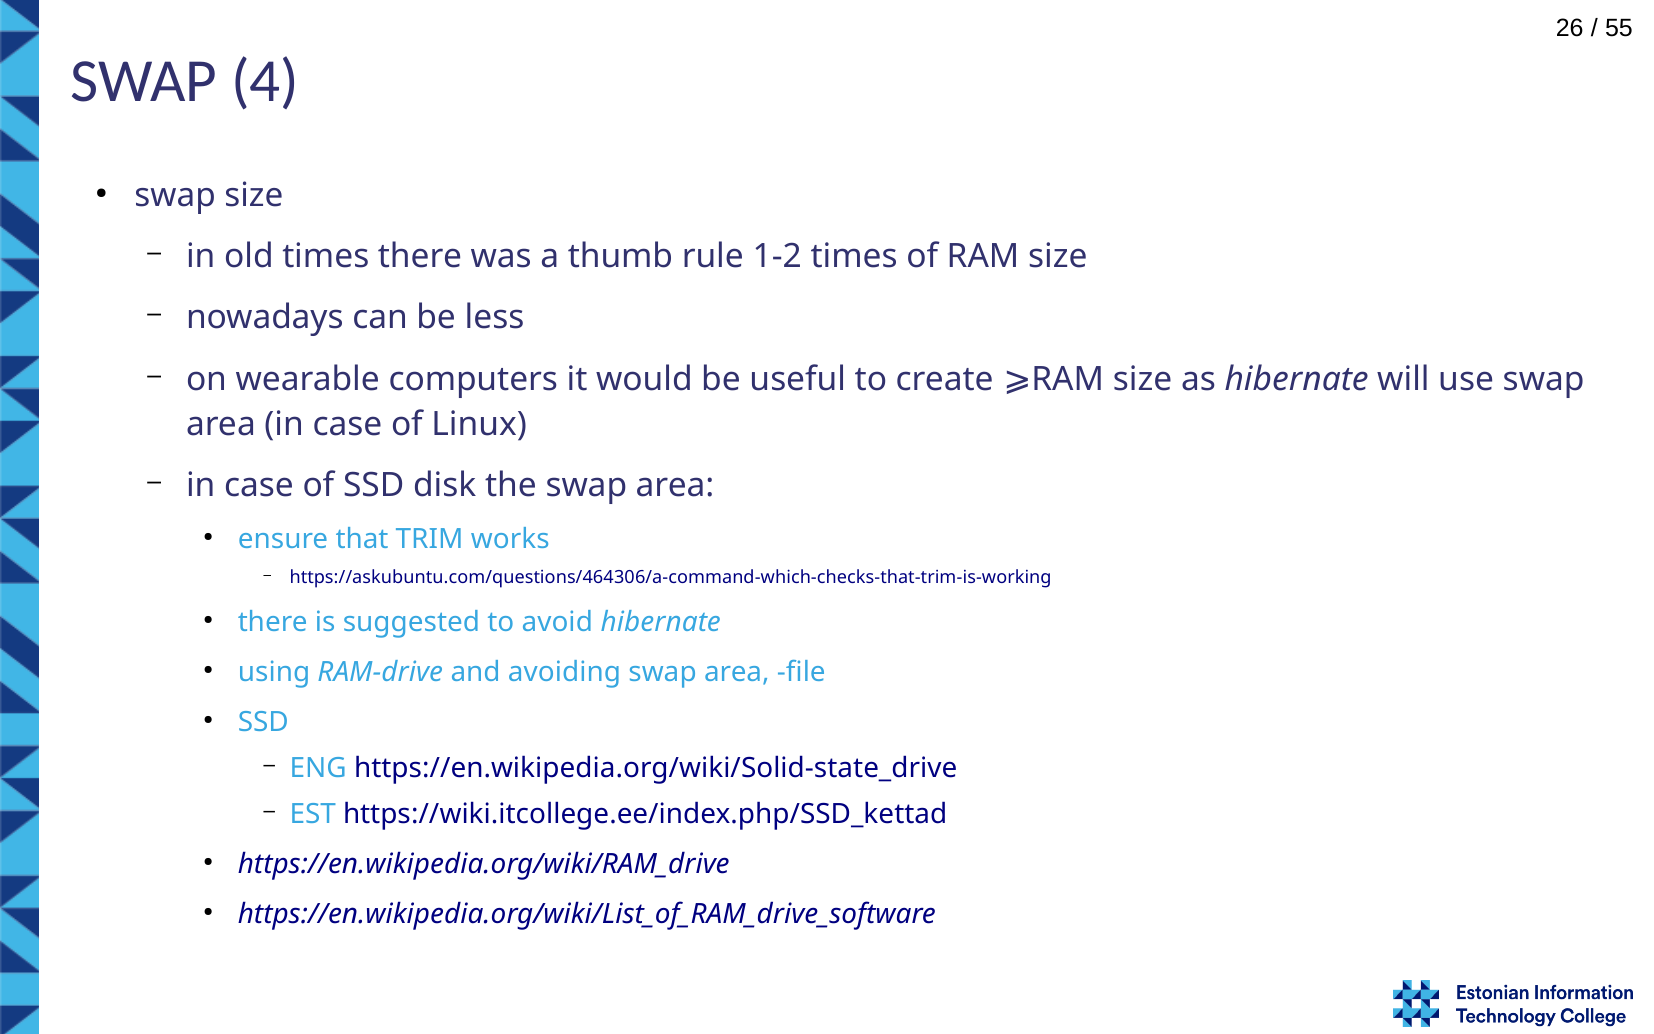

# SWAP (4)
swap size
in old times there was a thumb rule 1-2 times of RAM size
nowadays can be less
on wearable computers it would be useful to create ⩾RAM size as hibernate will use swap area (in case of Linux)
in case of SSD disk the swap area:
ensure that TRIM works
https://askubuntu.com/questions/464306/a-command-which-checks-that-trim-is-working
there is suggested to avoid hibernate
using RAM-drive and avoiding swap area, -file
SSD
ENG https://en.wikipedia.org/wiki/Solid-state_drive
EST https://wiki.itcollege.ee/index.php/SSD_kettad
https://en.wikipedia.org/wiki/RAM_drive
https://en.wikipedia.org/wiki/List_of_RAM_drive_software